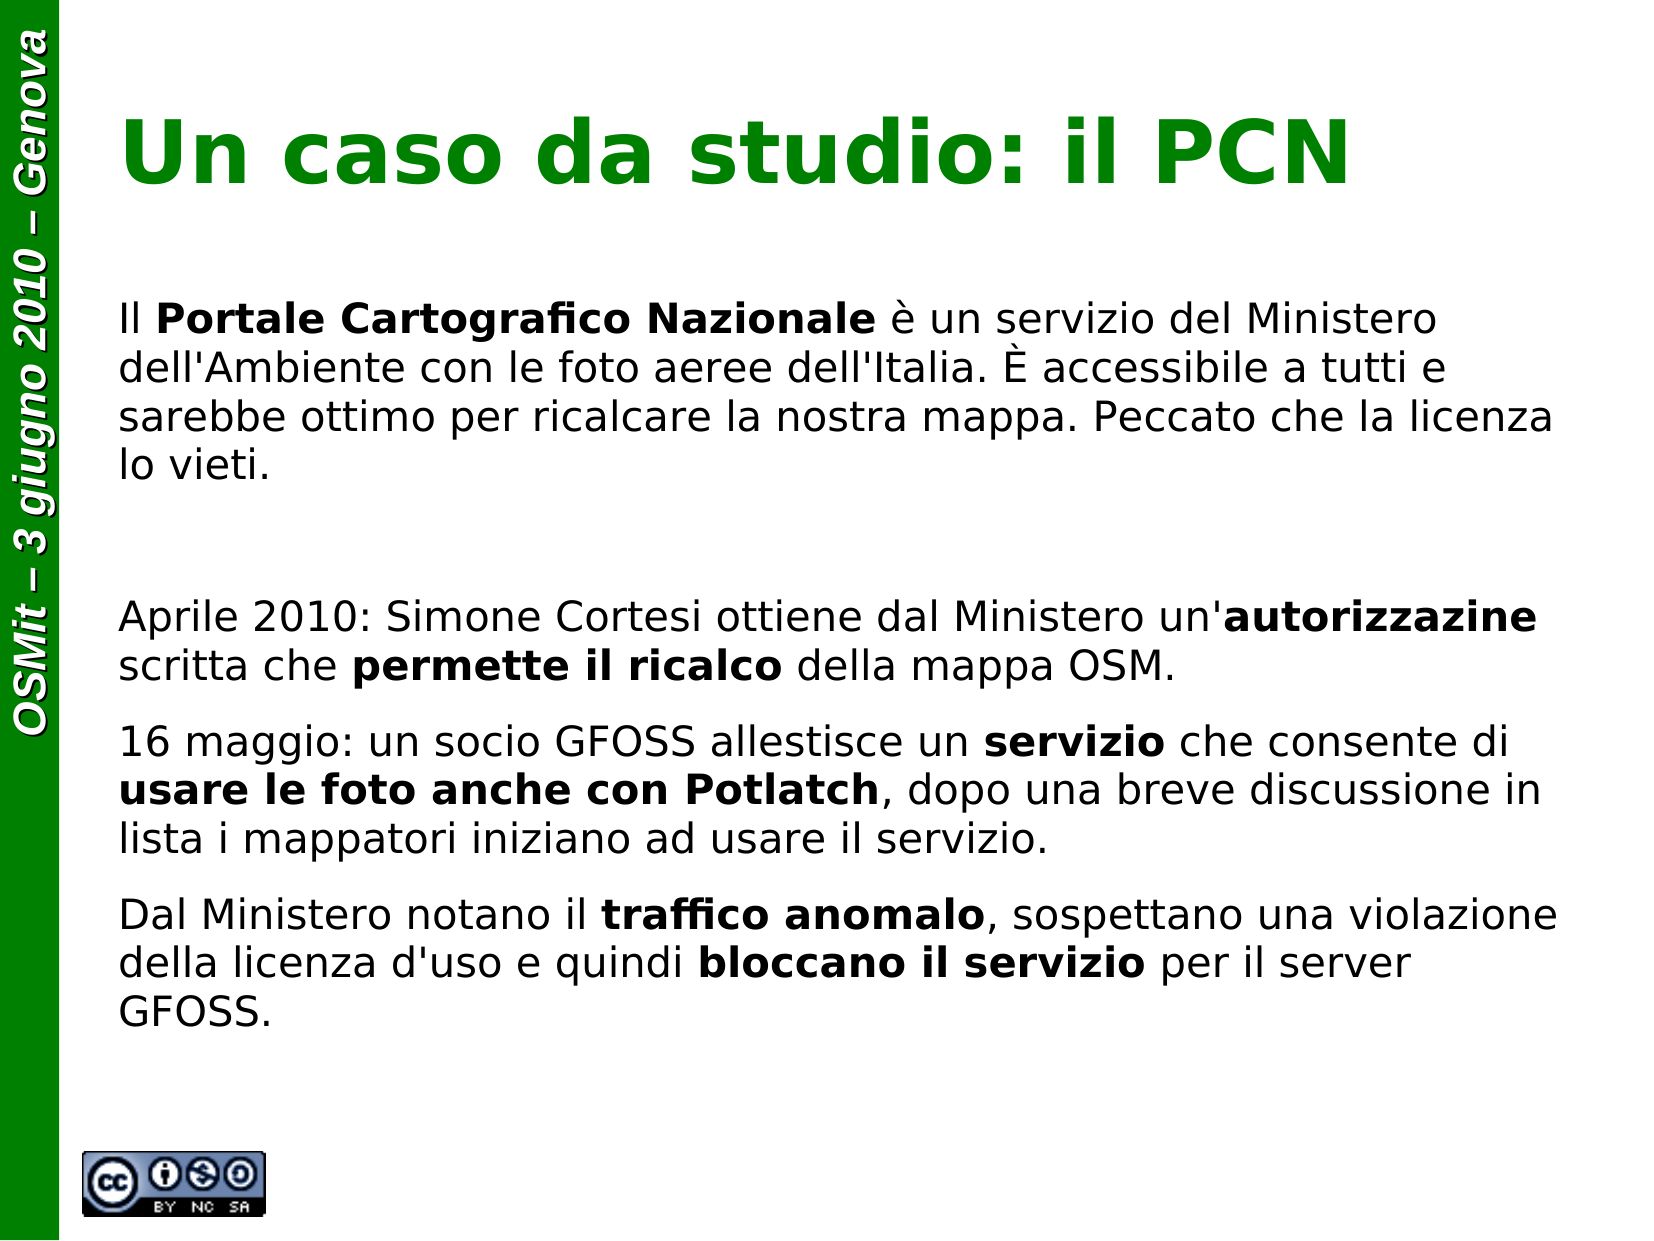

# Un caso da studio: il PCN
Il Portale Cartografico Nazionale è un servizio del Ministero dell'Ambiente con le foto aeree dell'Italia. È accessibile a tutti e sarebbe ottimo per ricalcare la nostra mappa. Peccato che la licenza lo vieti.
Aprile 2010: Simone Cortesi ottiene dal Ministero un'autorizzazine scritta che permette il ricalco della mappa OSM.
16 maggio: un socio GFOSS allestisce un servizio che consente di usare le foto anche con Potlatch, dopo una breve discussione in lista i mappatori iniziano ad usare il servizio.
Dal Ministero notano il traffico anomalo, sospettano una violazione della licenza d'uso e quindi bloccano il servizio per il server GFOSS.